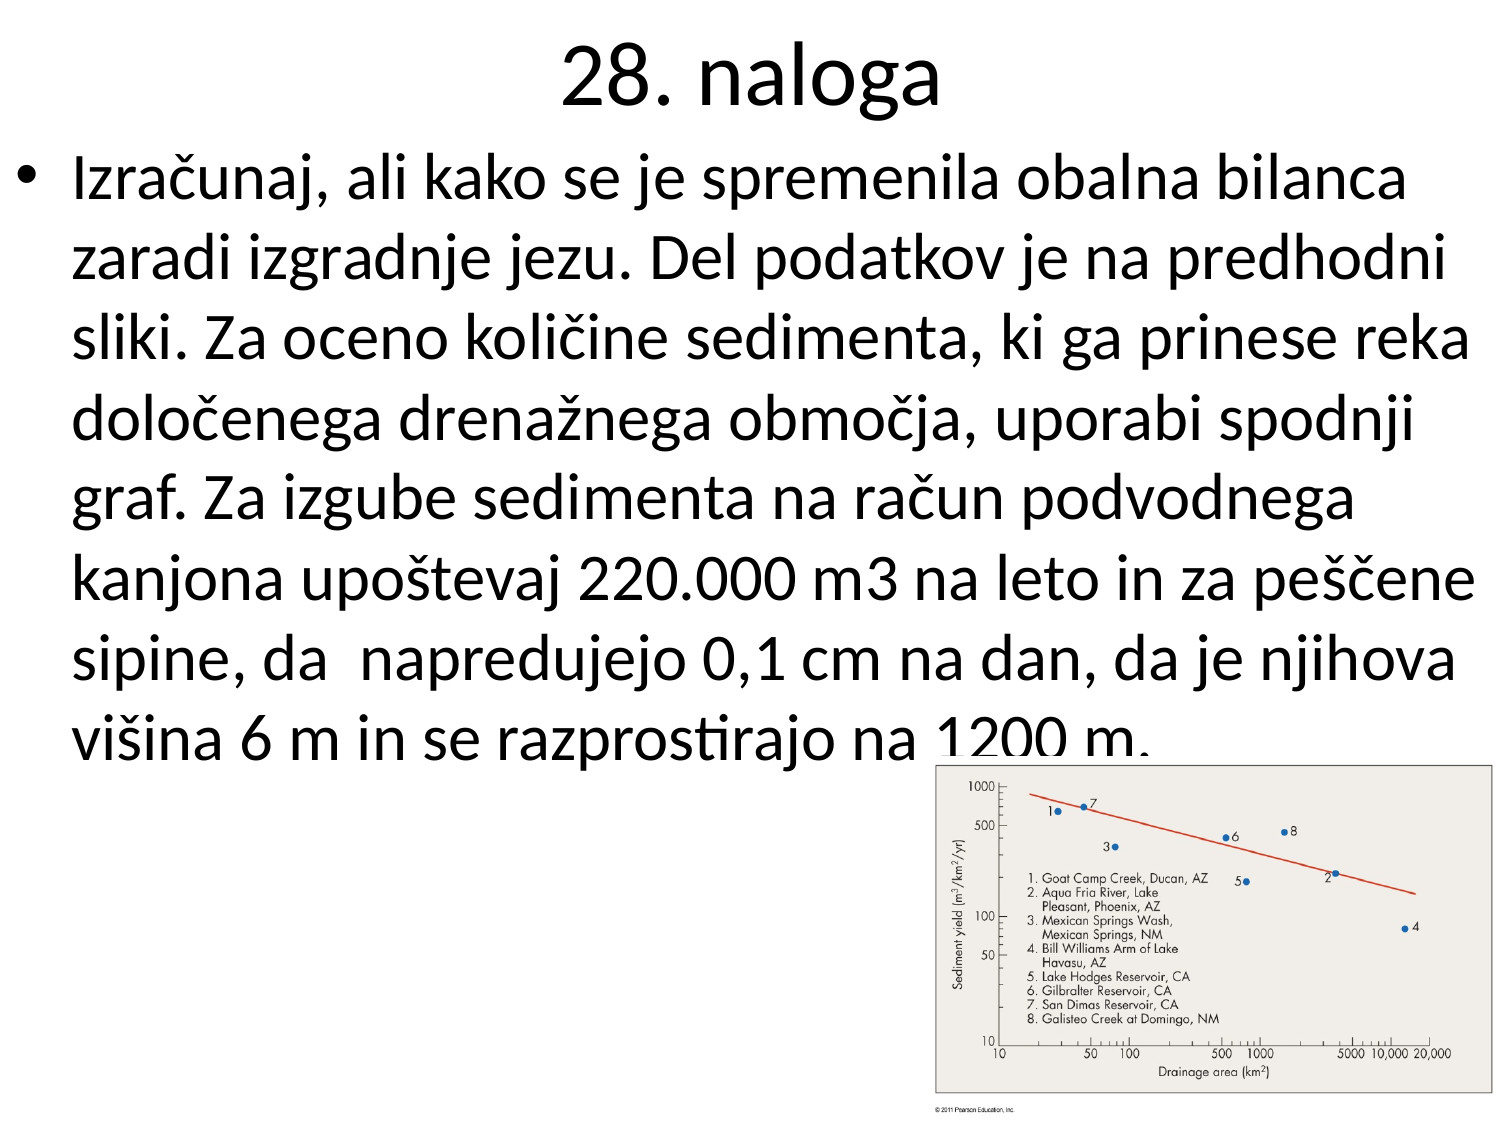

# 28. naloga
Izračunaj, ali kako se je spremenila obalna bilanca zaradi izgradnje jezu. Del podatkov je na predhodni sliki. Za oceno količine sedimenta, ki ga prinese reka določenega drenažnega območja, uporabi spodnji graf. Za izgube sedimenta na račun podvodnega kanjona upoštevaj 220.000 m3 na leto in za peščene sipine, da napredujejo 0,1 cm na dan, da je njihova višina 6 m in se razprostirajo na 1200 m.